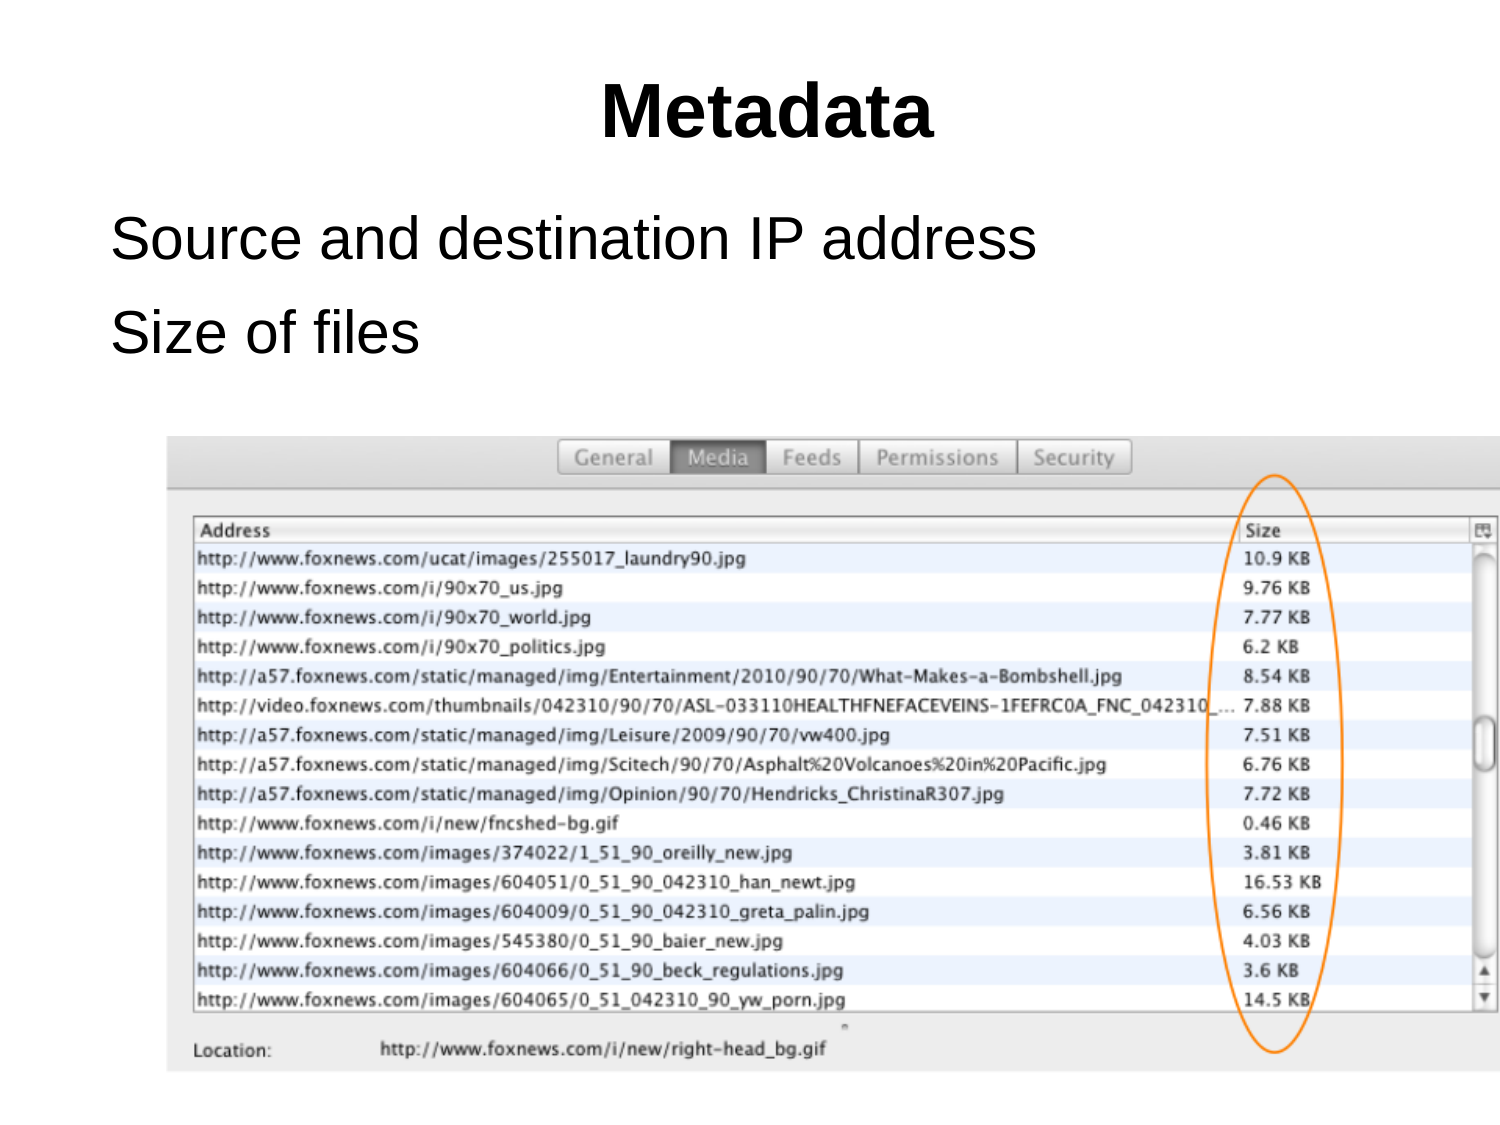

# Metadata
Source and destination IP address
Size of files